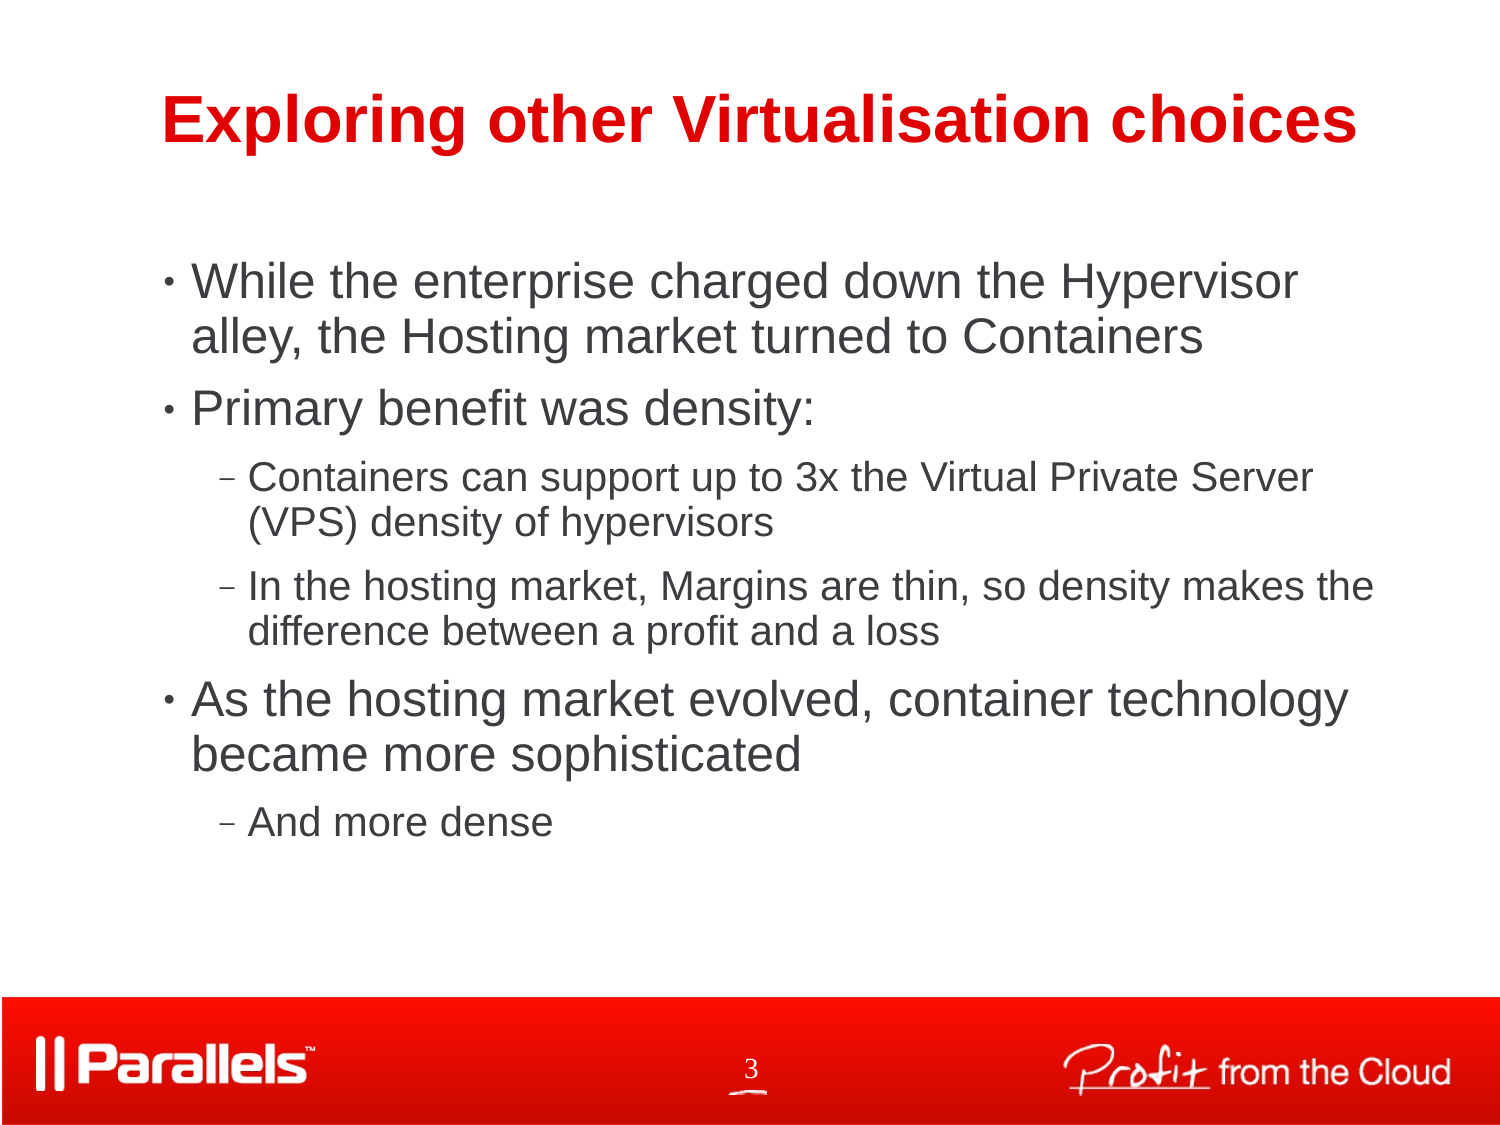

# Exploring other Virtualisation choices
While the enterprise charged down the Hypervisor alley, the Hosting market turned to Containers
Primary benefit was density:
Containers can support up to 3x the Virtual Private Server (VPS) density of hypervisors
In the hosting market, Margins are thin, so density makes the difference between a profit and a loss
As the hosting market evolved, container technology became more sophisticated
And more dense